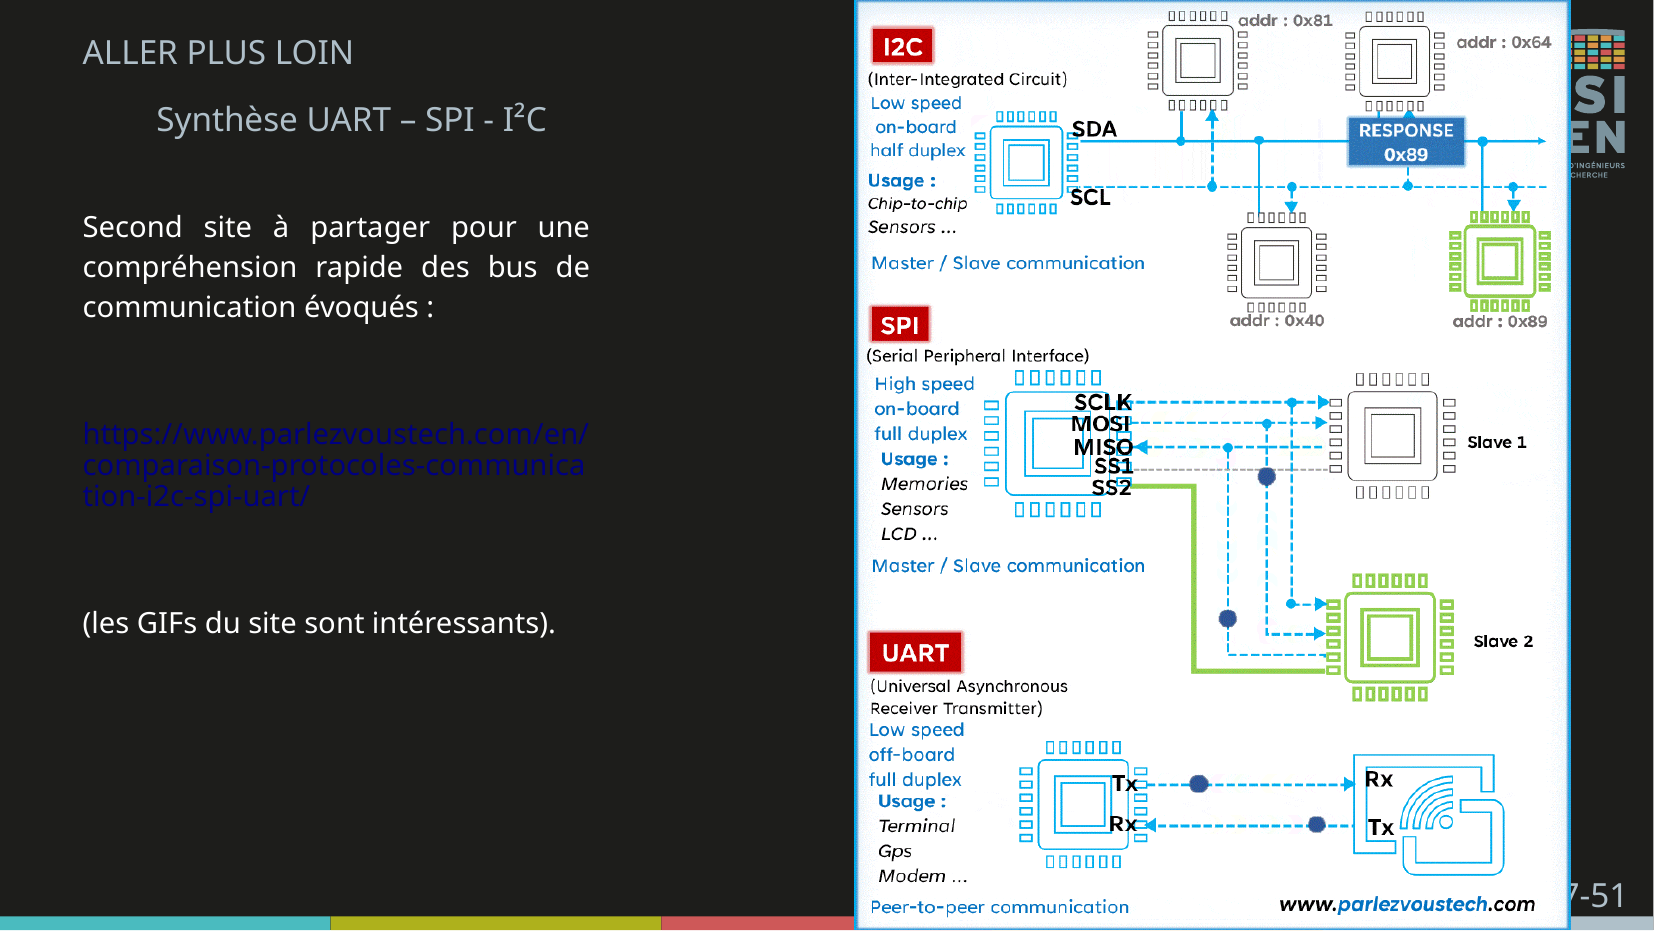

# ALLER PLUS LOIN Synthèse UART – SPI - I²C
Second site à partager pour une compréhension rapide des bus de communication évoqués :
https://www.parlezvoustech.com/en/comparaison-protocoles-communication-i2c-spi-uart/
(les GIFs du site sont intéressants).